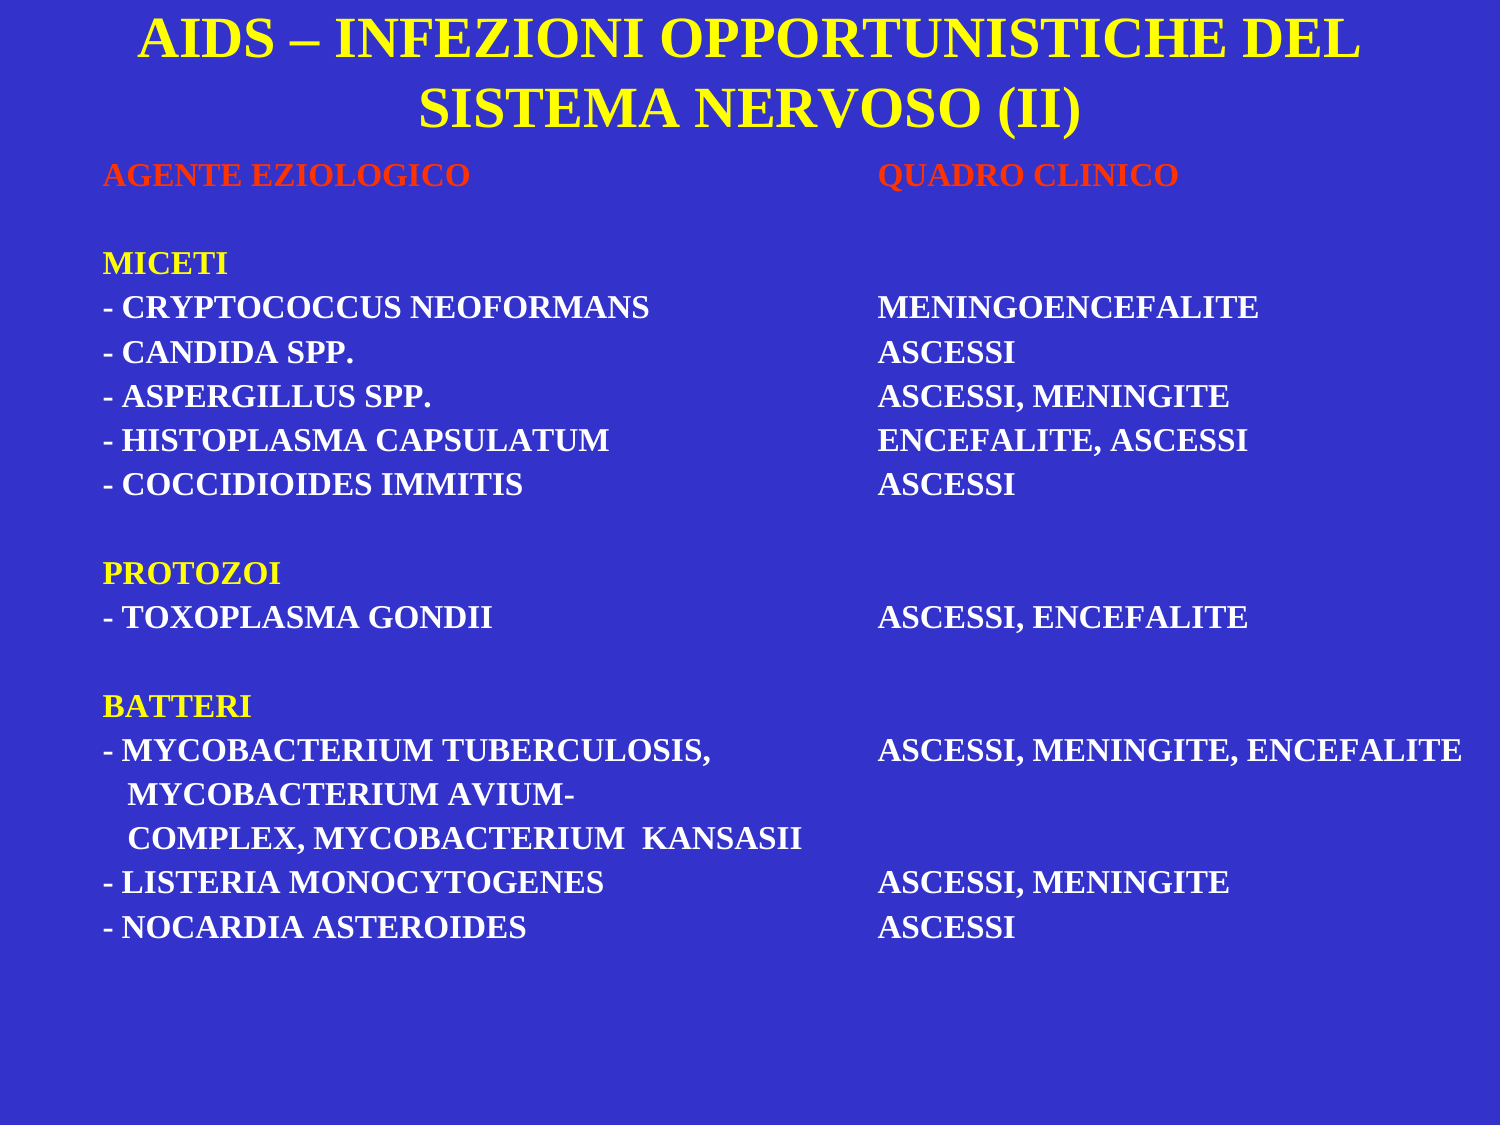

AIDS – INFEZIONI OPPORTUNISTICHE DEL SISTEMA NERVOSO (II)
AGENTE EZIOLOGICO
MICETI
- CRYPTOCOCCUS NEOFORMANS
- CANDIDA SPP.
- ASPERGILLUS SPP.
- HISTOPLASMA CAPSULATUM
- COCCIDIOIDES IMMITIS
PROTOZOI
- TOXOPLASMA GONDII
BATTERI
- MYCOBACTERIUM TUBERCULOSIS,
 MYCOBACTERIUM AVIUM-
 COMPLEX, MYCOBACTERIUM KANSASII
- LISTERIA MONOCYTOGENES
- NOCARDIA ASTEROIDES
QUADRO CLINICO
MENINGOENCEFALITE
ASCESSI
ASCESSI, MENINGITE
ENCEFALITE, ASCESSI
ASCESSI
ASCESSI, ENCEFALITE
ASCESSI, MENINGITE, ENCEFALITE
ASCESSI, MENINGITE
ASCESSI